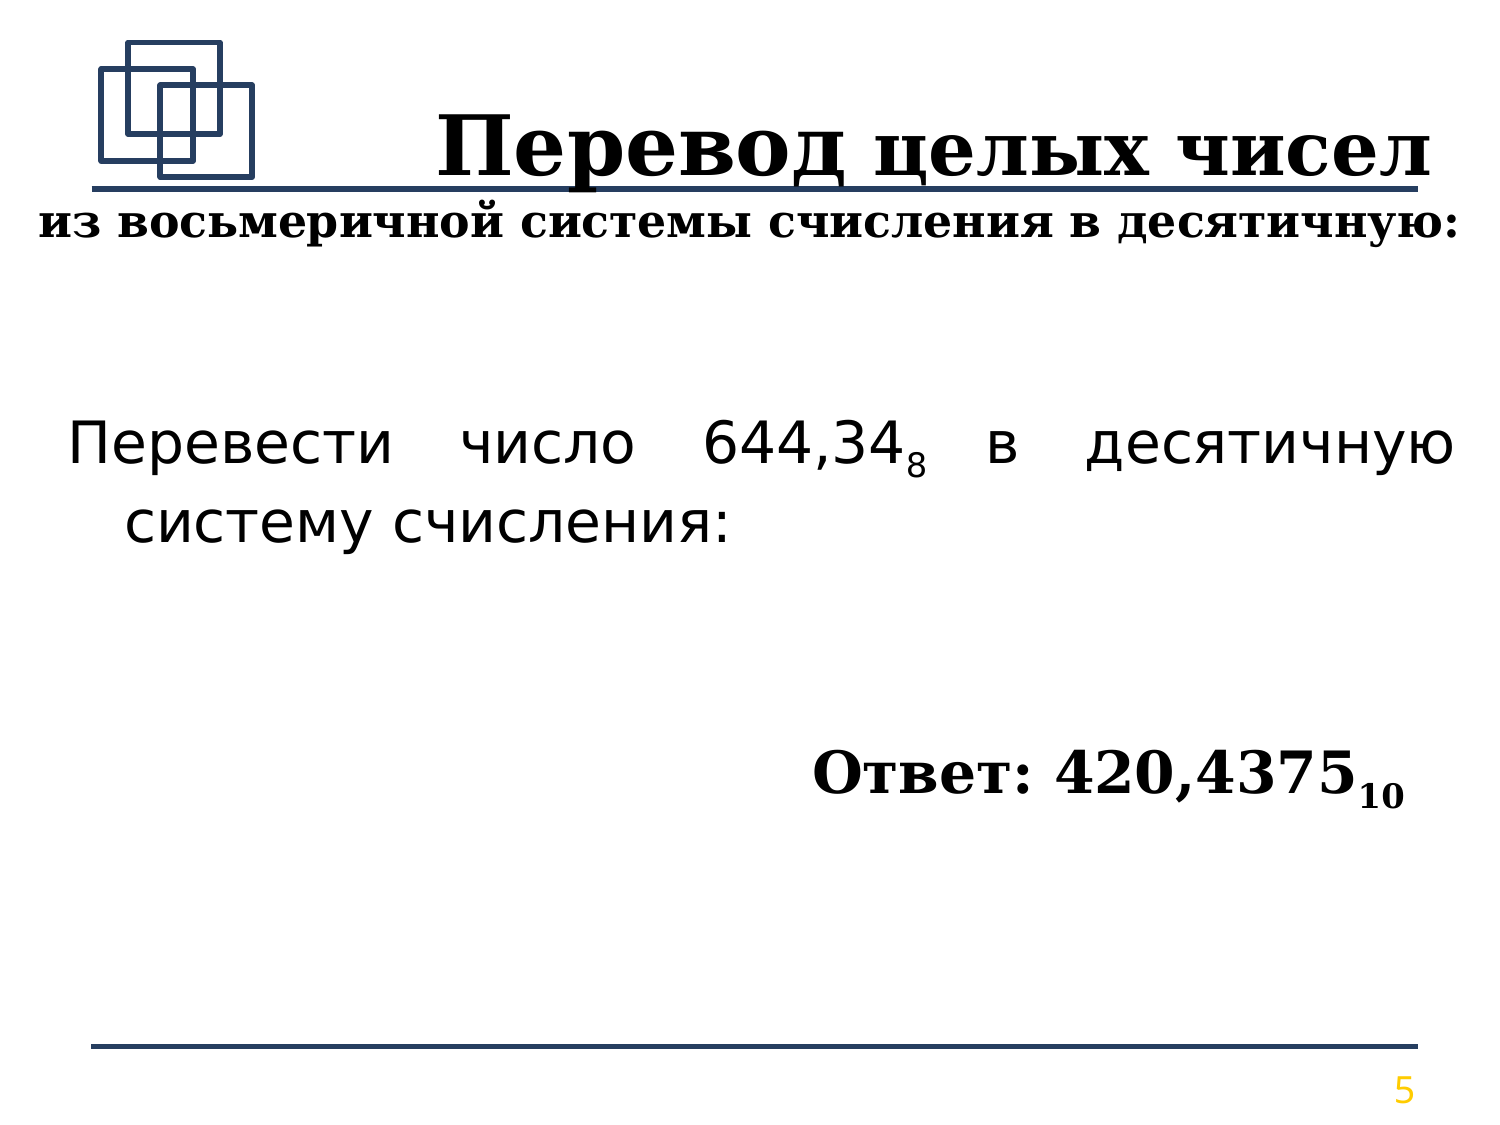

# Перевод целых чисел из восьмеричной системы счисления в десятичную:
Перевести число 644,348 в десятичную систему счисления:
Ответ: 420,437510